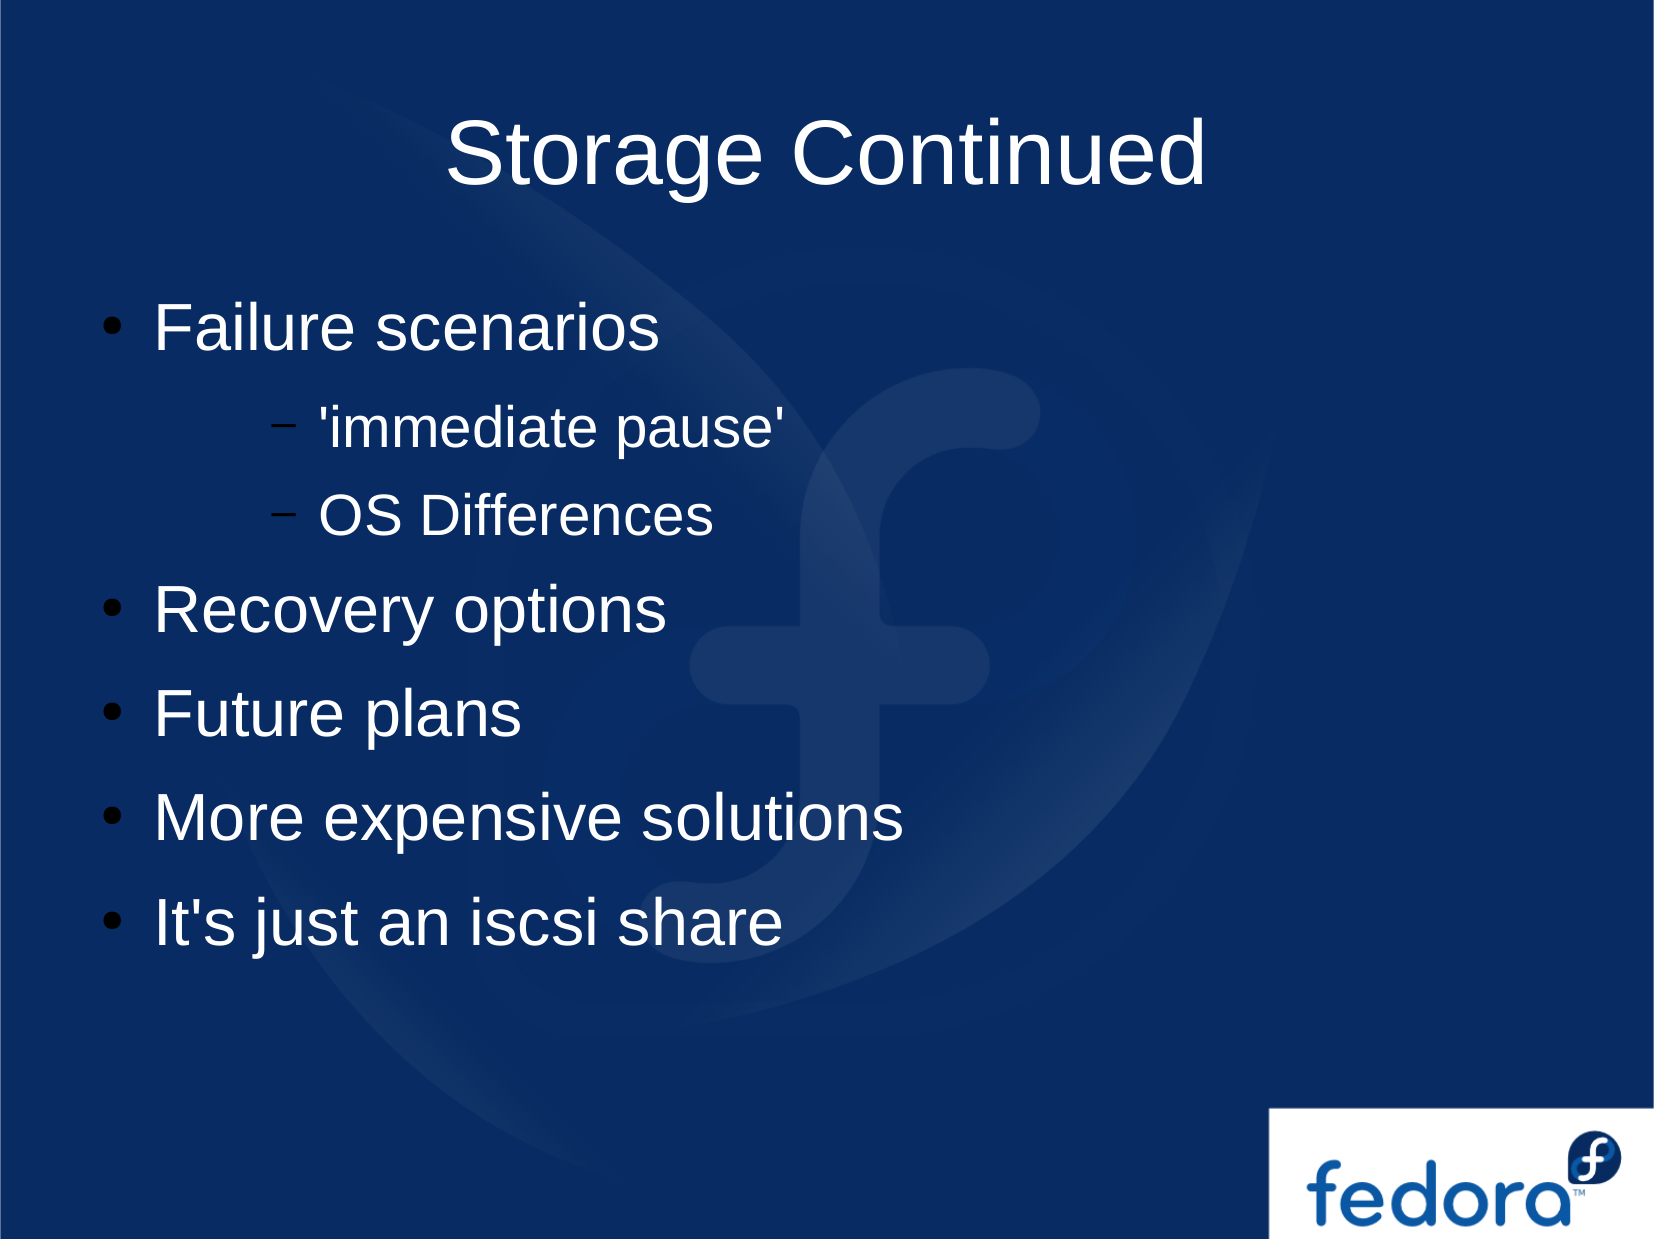

# Storage Continued
Failure scenarios
'immediate pause'
OS Differences
Recovery options
Future plans
More expensive solutions
It's just an iscsi share